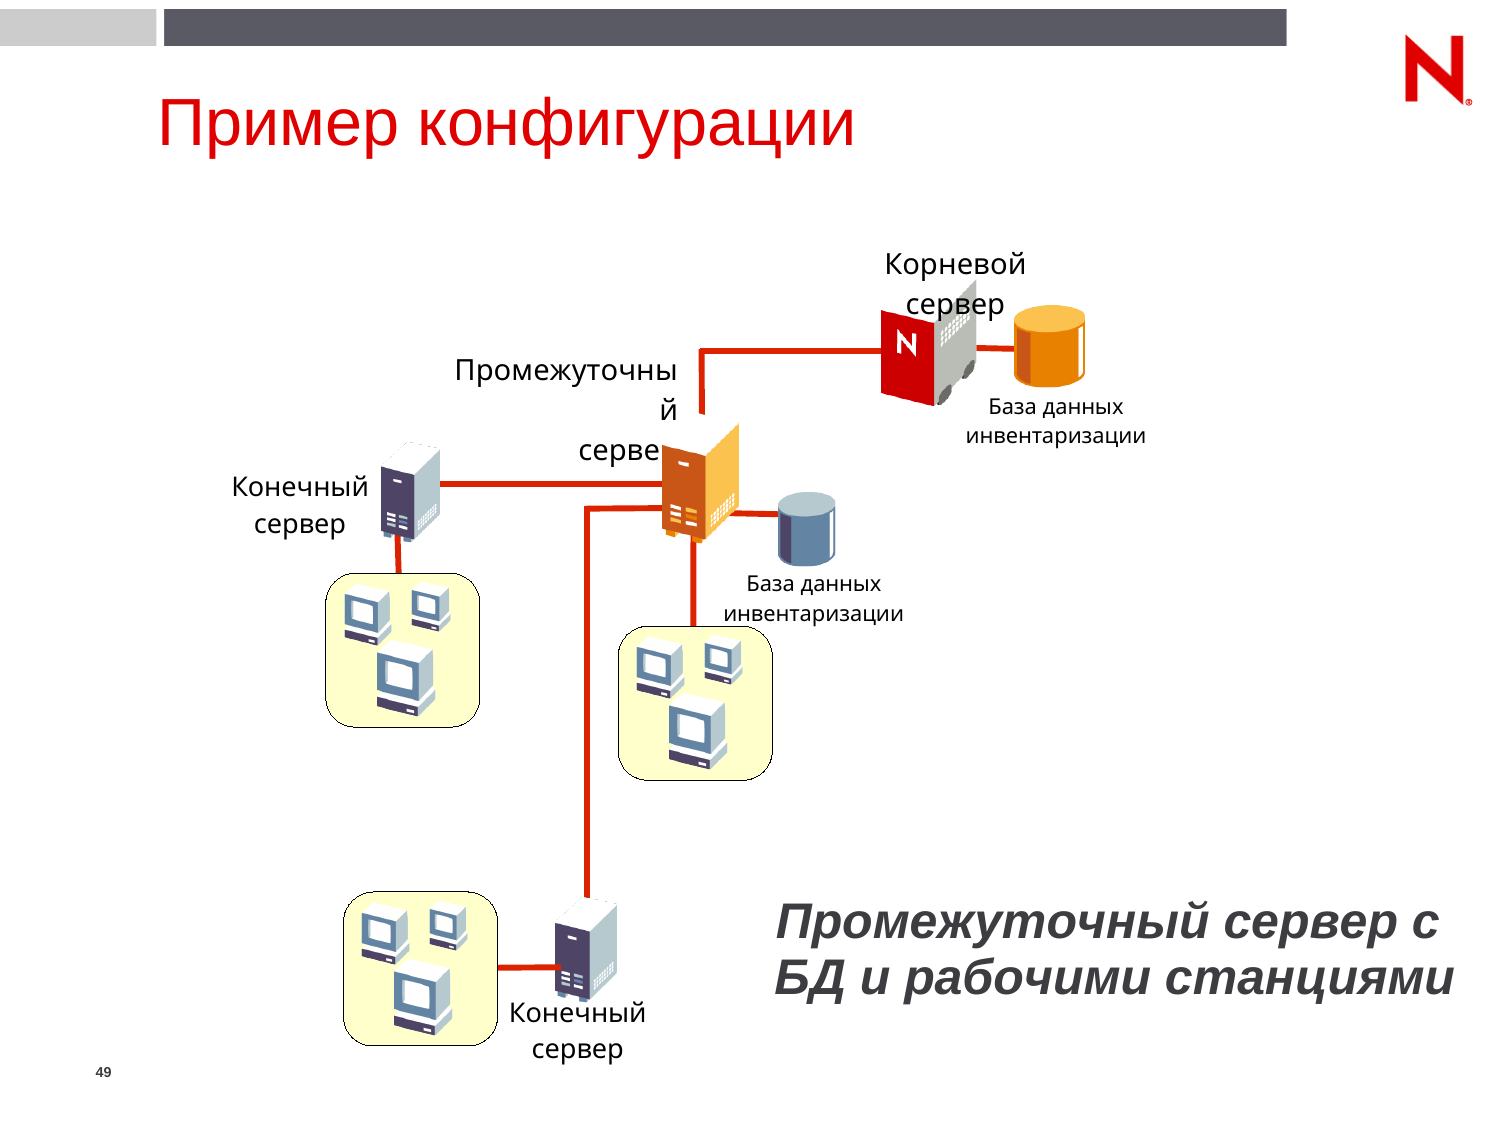

Пример конфигурации
Корневой сервер
Промежуточный
сервер
База данных
инвентаризации
Конечный
сервер
База данных
инвентаризации
Конечный
сервер
Промежуточный сервер с
БД и рабочими станциями